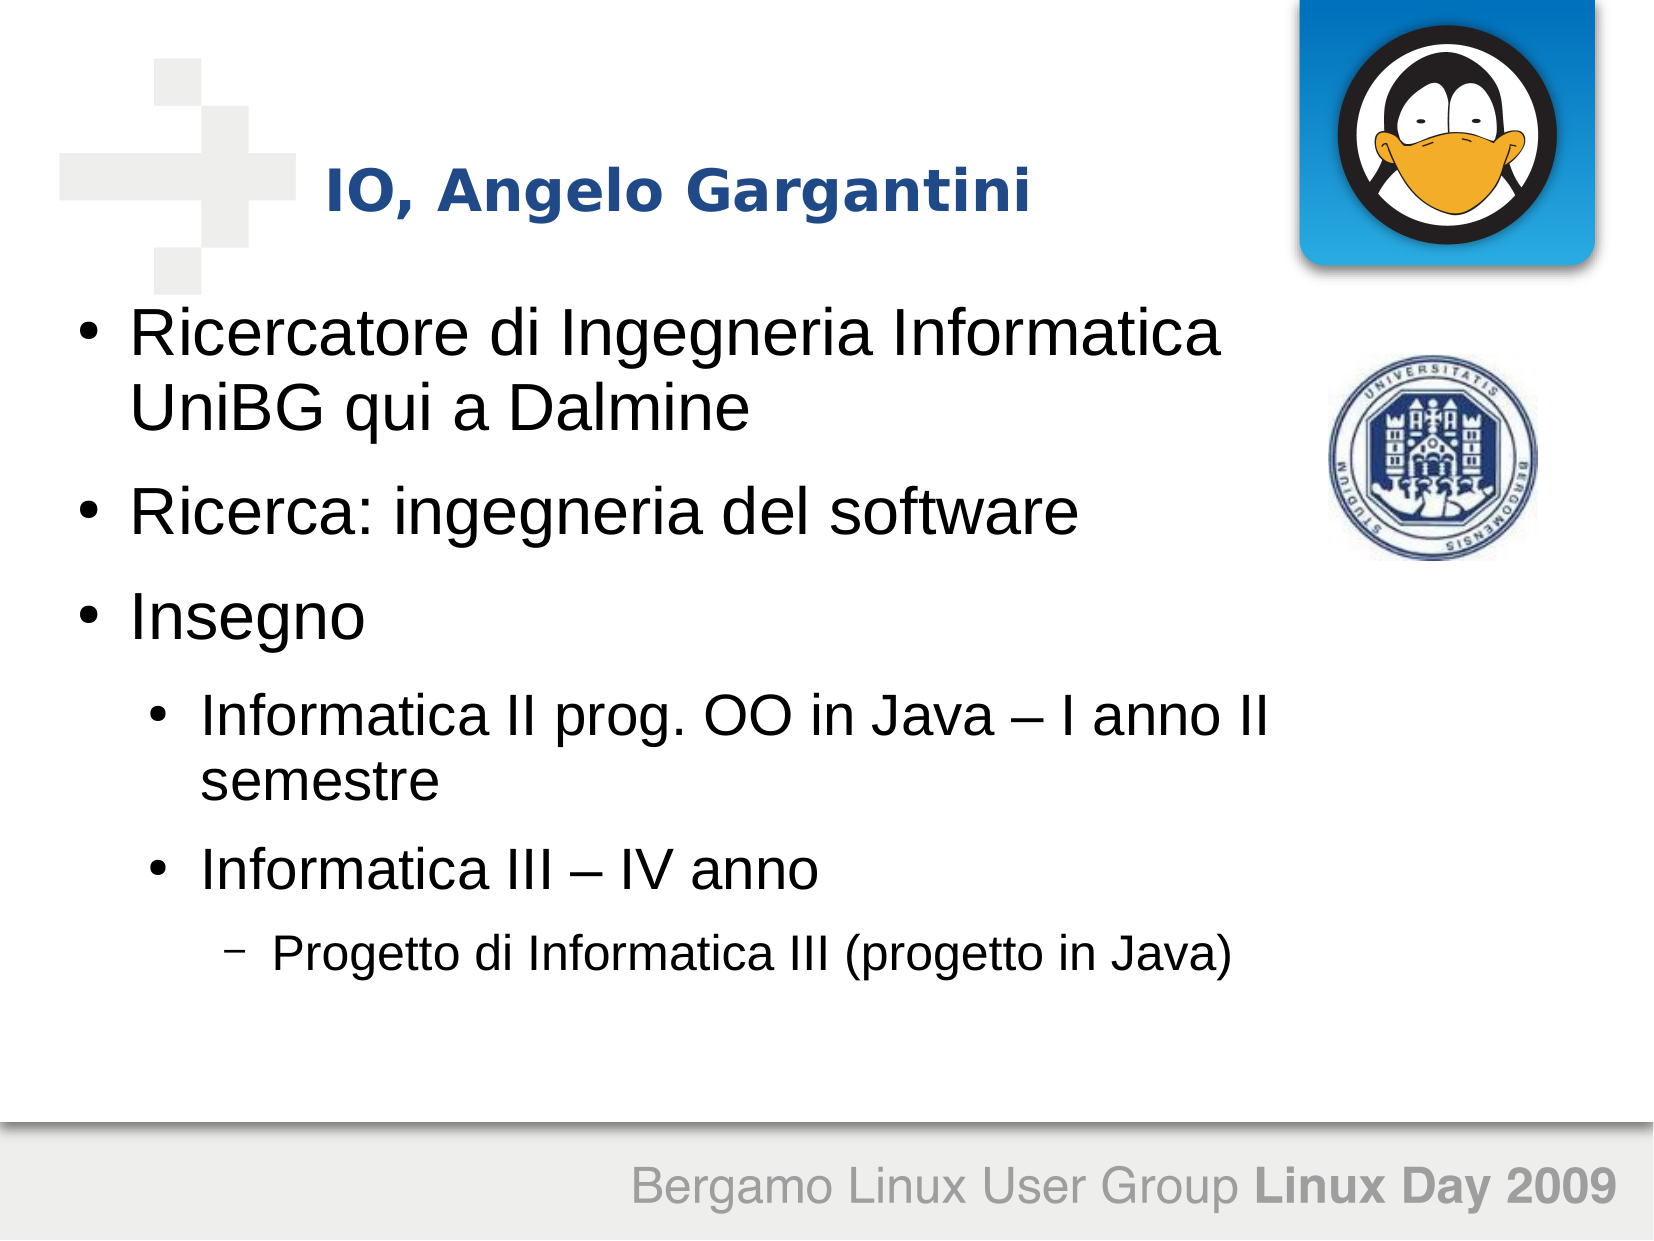

# IO, Angelo Gargantini
Ricercatore di Ingegneria Informatica UniBG qui a Dalmine
Ricerca: ingegneria del software
Insegno
Informatica II prog. OO in Java – I anno II semestre
Informatica III – IV anno
Progetto di Informatica III (progetto in Java)